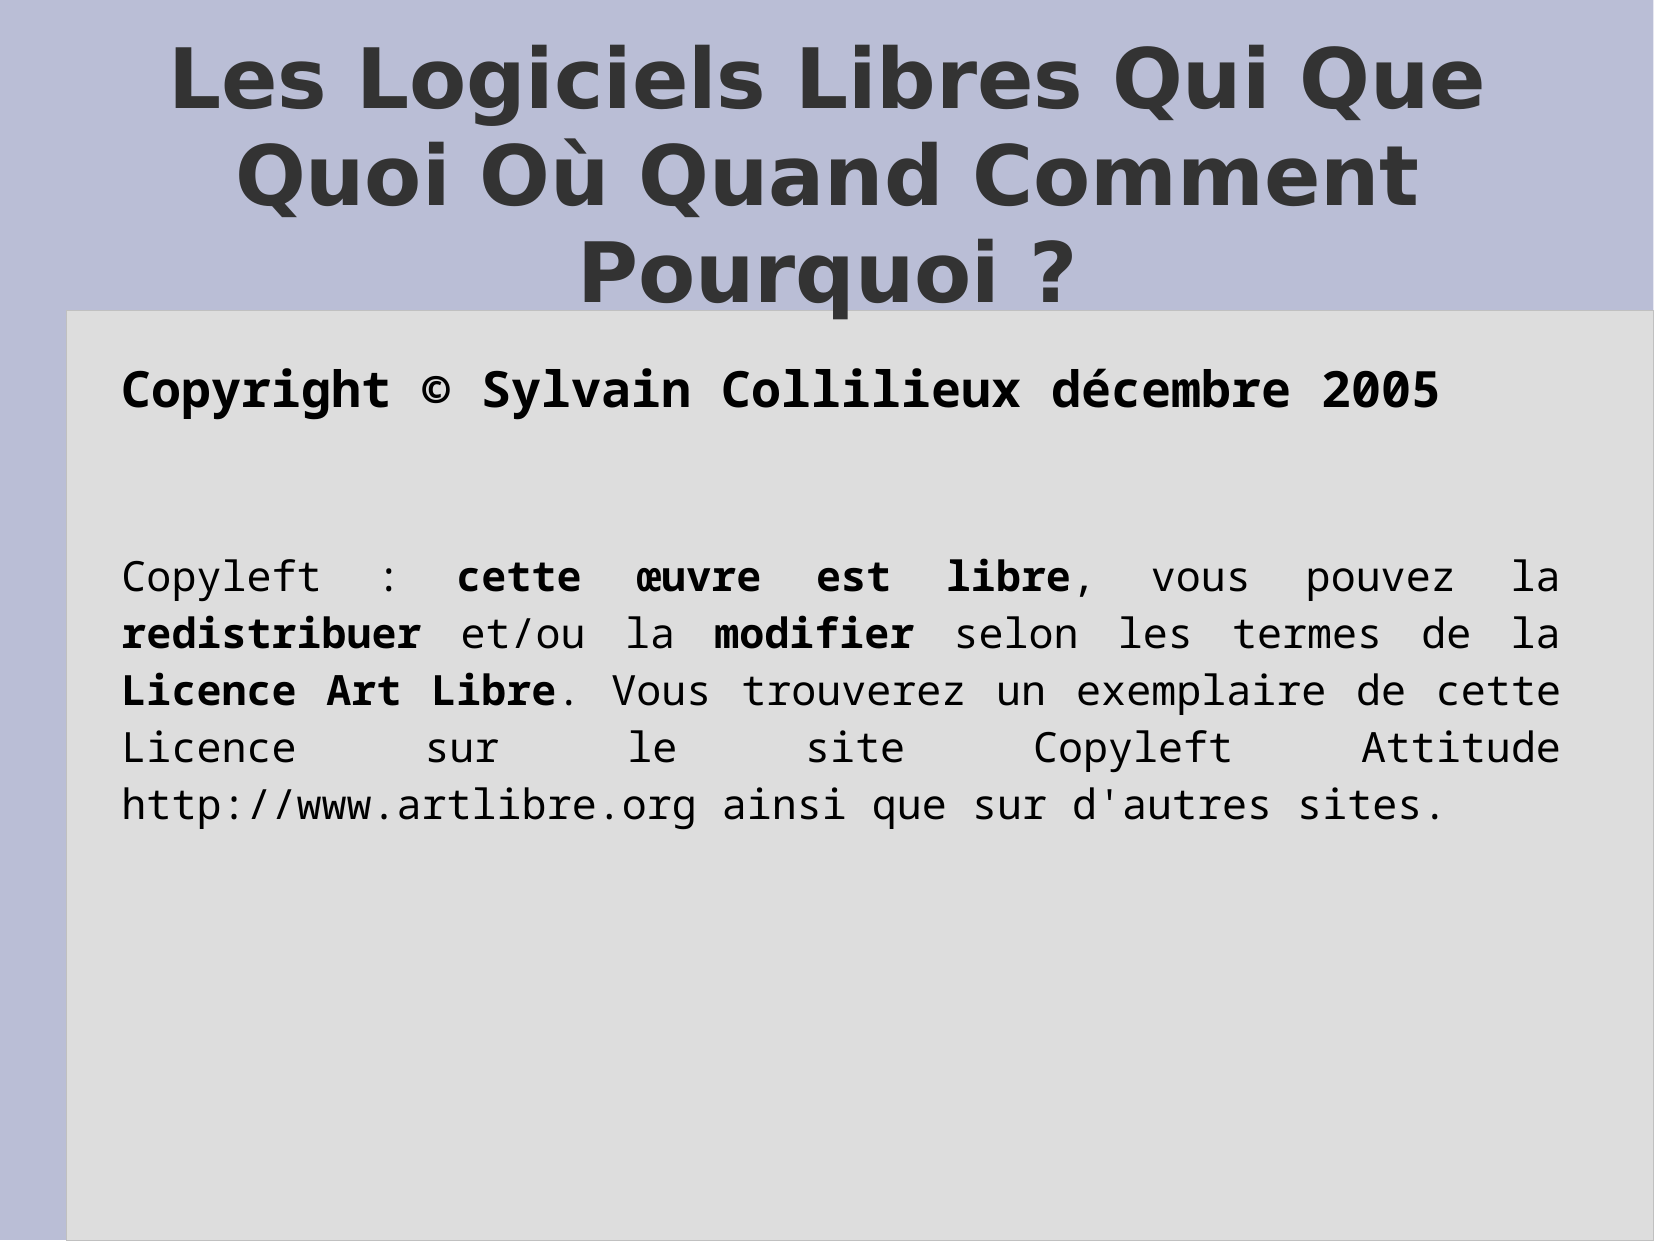

Les Logiciels Libres Qui Que Quoi Où Quand Comment Pourquoi ?
# Copyright © Sylvain Collilieux décembre 2005
Copyleft : cette œuvre est libre, vous pouvez la redistribuer et/ou la modifier selon les termes de la Licence Art Libre. Vous trouverez un exemplaire de cette Licence sur le site Copyleft Attitude http://www.artlibre.org ainsi que sur d'autres sites.